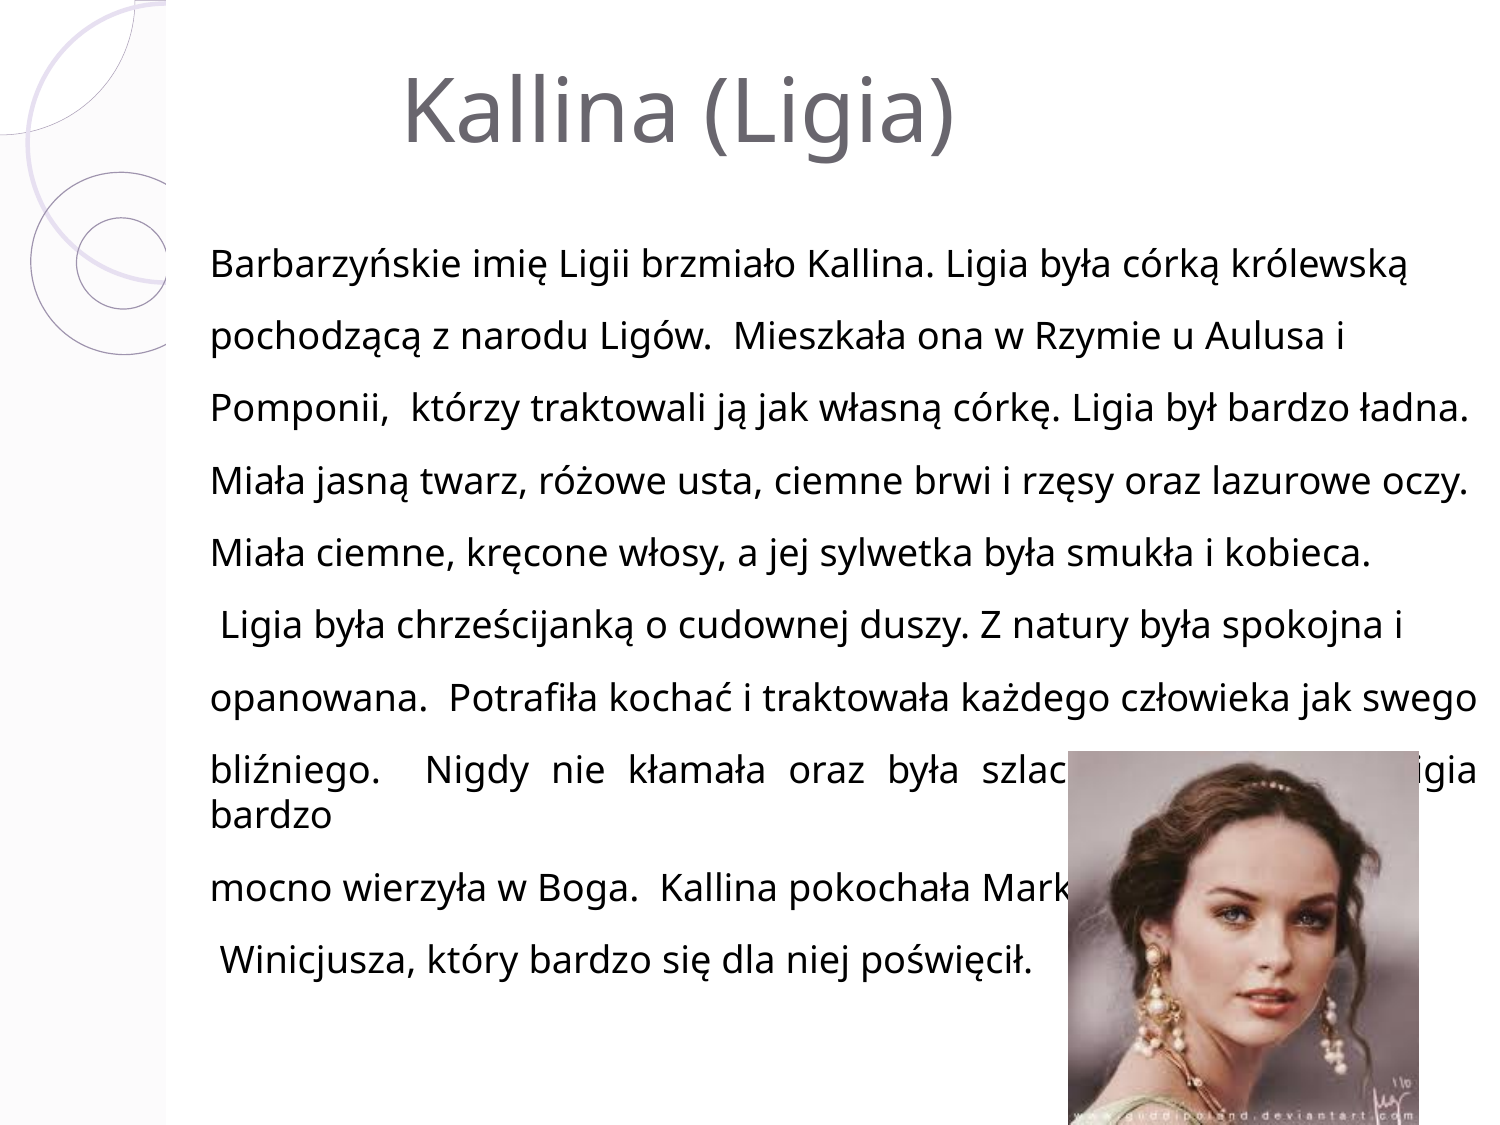

# Kallina (Ligia)
Barbarzyńskie imię Ligii brzmiało Kallina. Ligia była córką królewską
pochodzącą z narodu Ligów. Mieszkała ona w Rzymie u Aulusa i
Pomponii, którzy traktowali ją jak własną córkę. Ligia był bardzo ładna.
Miała jasną twarz, różowe usta, ciemne brwi i rzęsy oraz lazurowe oczy.
Miała ciemne, kręcone włosy, a jej sylwetka była smukła i kobieca.
 Ligia była chrześcijanką o cudownej duszy. Z natury była spokojna i
opanowana. Potrafiła kochać i traktowała każdego człowieka jak swego
bliźniego. Nigdy nie kłamała oraz była szlachetna i uczciwa. Ligia bardzo
mocno wierzyła w Boga. Kallina pokochała Marka
 Winicjusza, który bardzo się dla niej poświęcił.